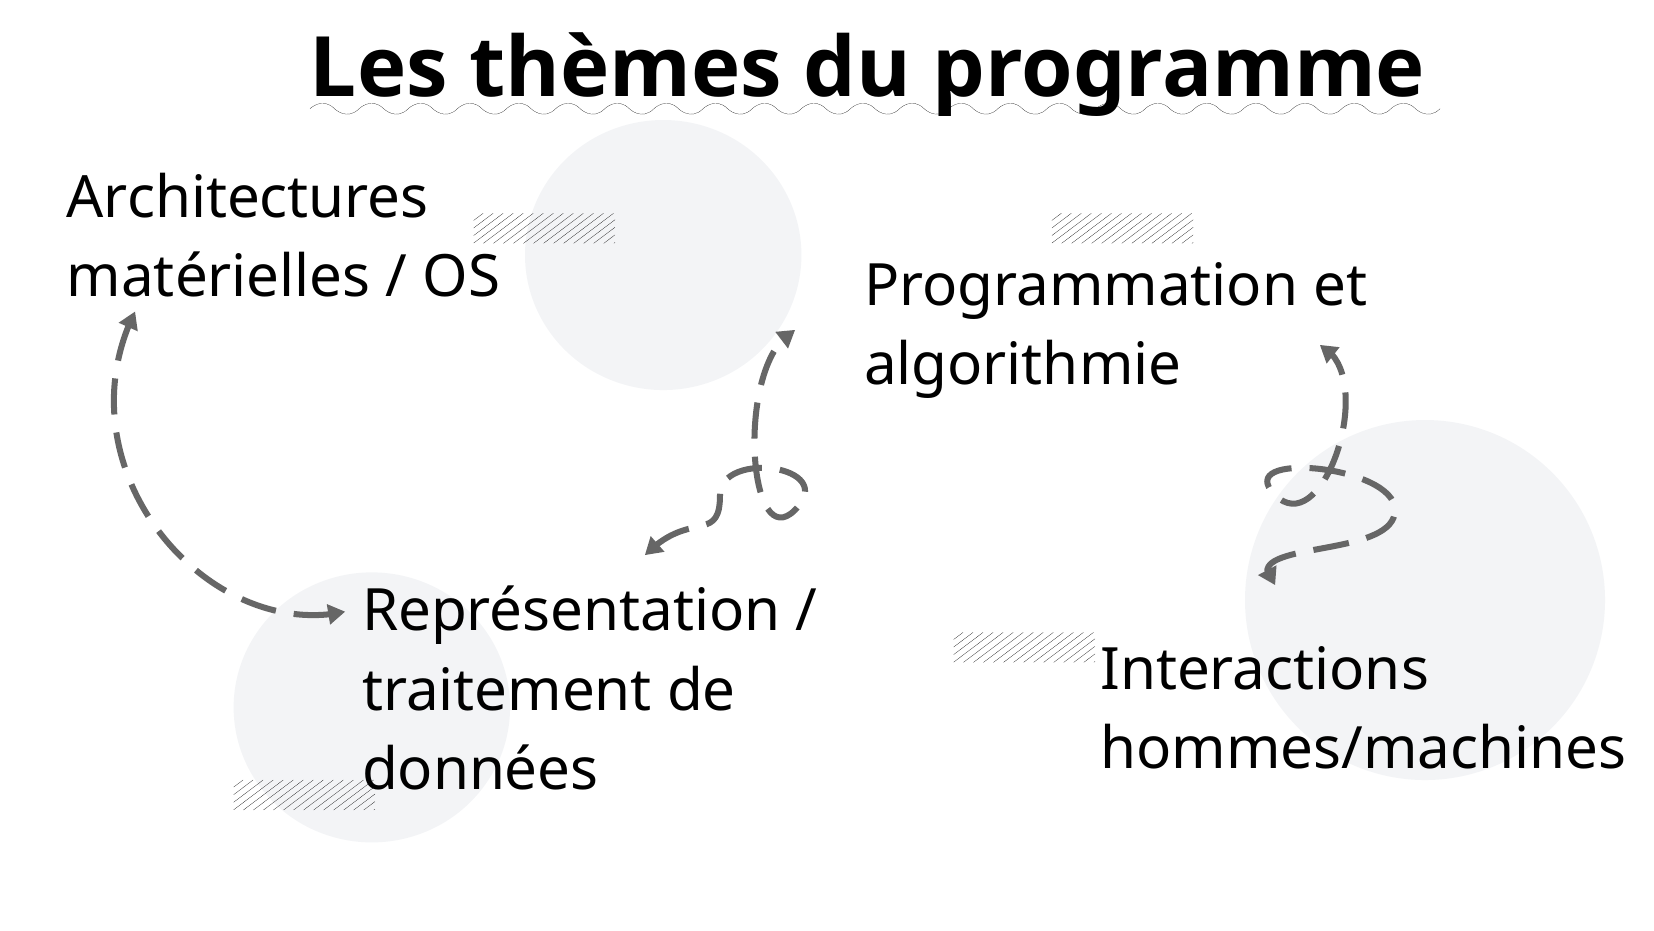

Les thèmes du programme
Architectures matérielles / OS
Programmation et algorithmie
Représentation / traitement de données
Interactions hommes/machines